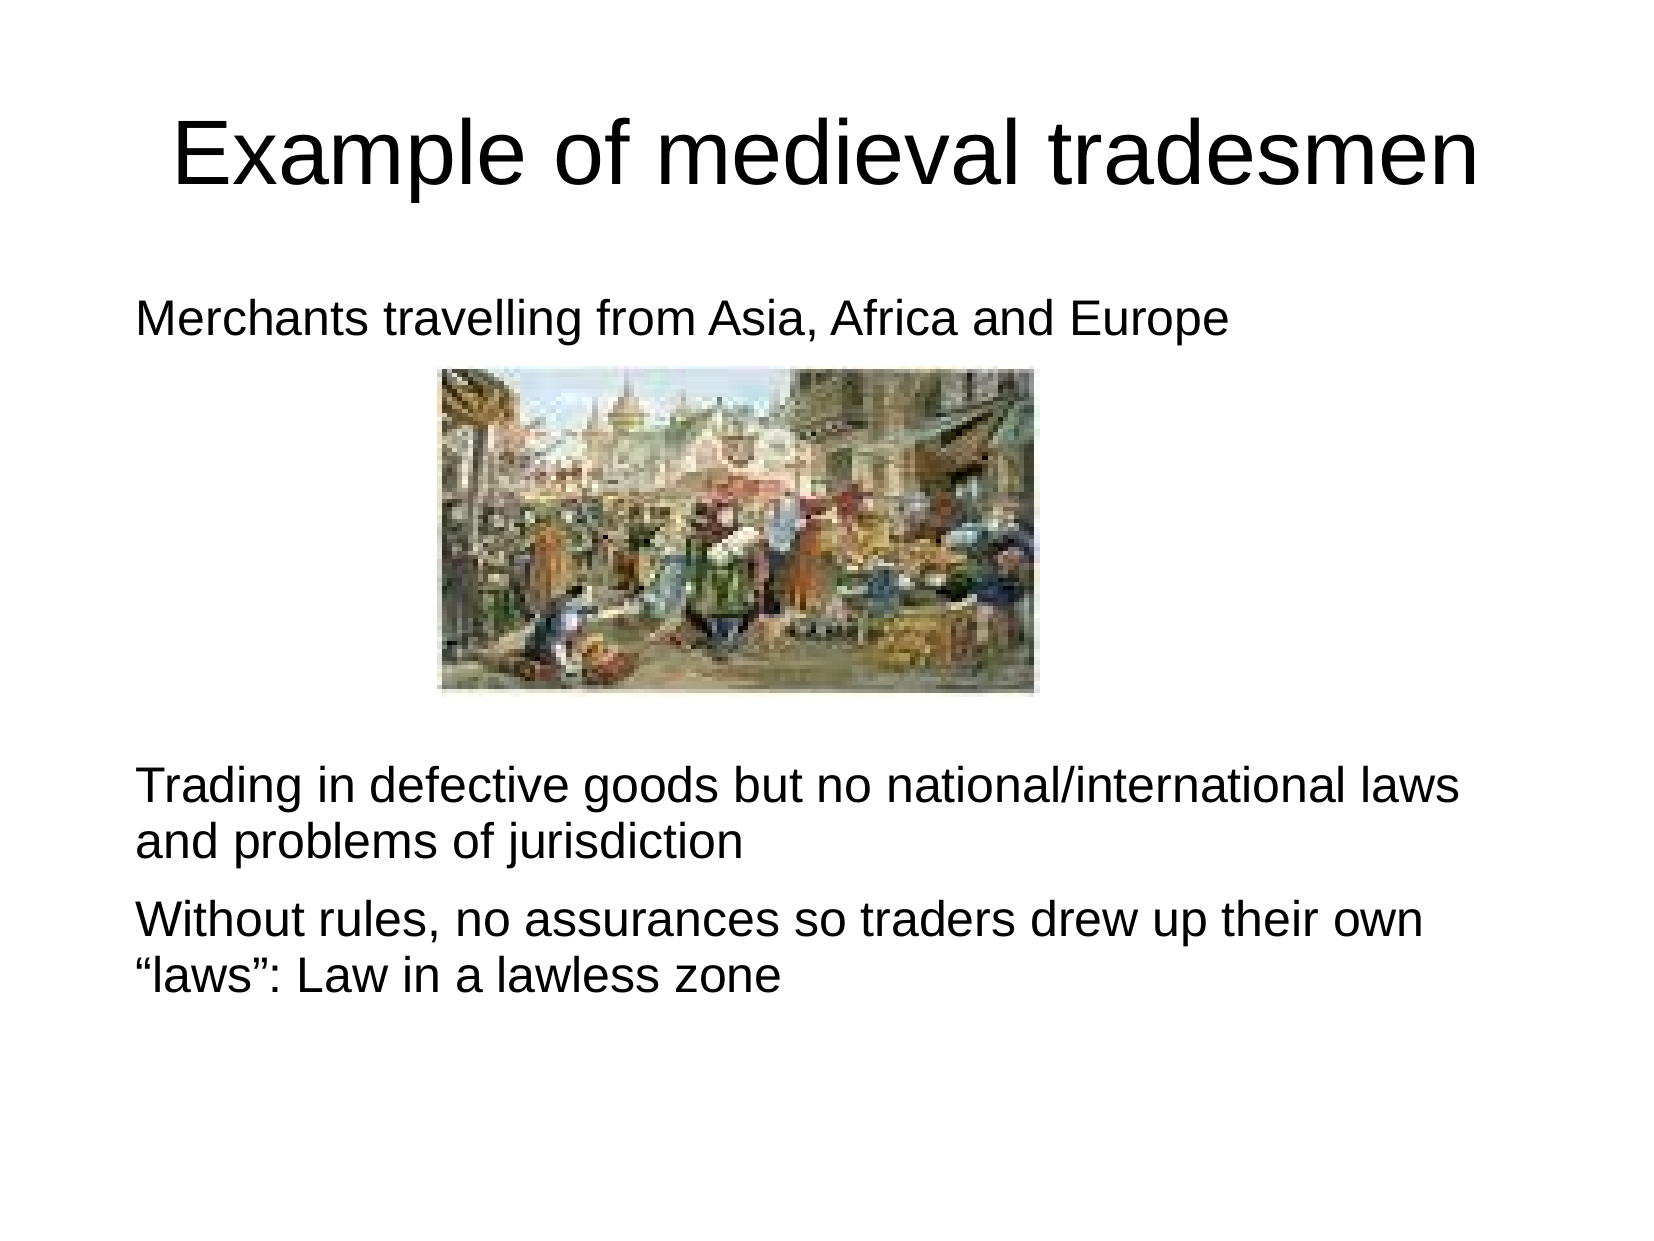

# Example of medieval tradesmen
Merchants travelling from Asia, Africa and Europe
Trading in defective goods but no national/international laws and problems of jurisdiction
Without rules, no assurances so traders drew up their own “laws”: Law in a lawless zone